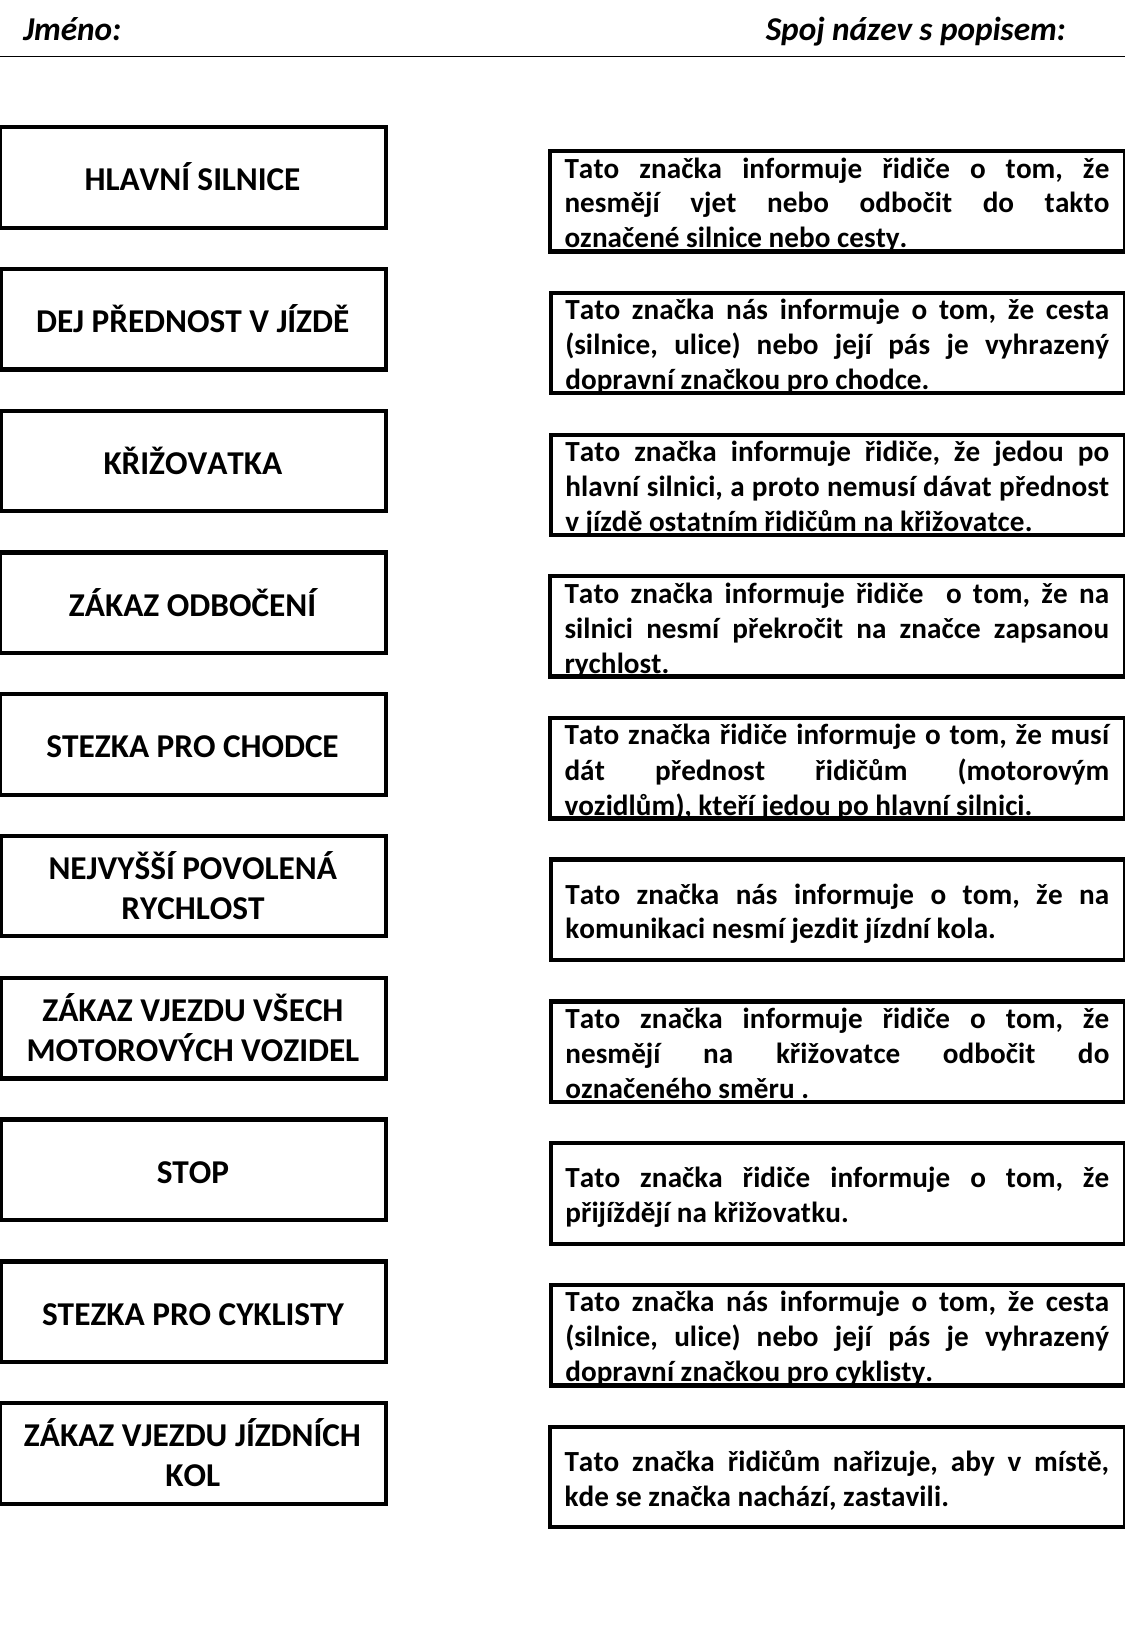

Jméno: Spoj název s popisem:
HLAVNÍ SILNICE
Tato značka informuje řidiče o tom, že nesmějí vjet nebo odbočit do takto označené silnice nebo cesty.
DEJ PŘEDNOST V JÍZDĚ
Tato značka nás informuje o tom, že cesta (silnice, ulice) nebo její pás je vyhrazený dopravní značkou pro chodce.
KŘIŽOVATKA
Tato značka informuje řidiče, že jedou po hlavní silnici, a proto nemusí dávat přednost v jízdě ostatním řidičům na křižovatce.
ZÁKAZ ODBOČENÍ
Tato značka informuje řidiče o tom, že na silnici nesmí překročit na značce zapsanou rychlost.
STEZKA PRO CHODCE
Tato značka řidiče informuje o tom, že musí dát přednost řidičům (motorovým vozidlům), kteří jedou po hlavní silnici.
NEJVYŠŠÍ POVOLENÁ RYCHLOST
Tato značka nás informuje o tom, že na komunikaci nesmí jezdit jízdní kola.
ZÁKAZ VJEZDU VŠECH MOTOROVÝCH VOZIDEL
Tato značka informuje řidiče o tom, že nesmějí na křižovatce odbočit do označeného směru .
STOP
Tato značka řidiče informuje o tom, že přijíždějí na křižovatku.
STEZKA PRO CYKLISTY
Tato značka nás informuje o tom, že cesta (silnice, ulice) nebo její pás je vyhrazený dopravní značkou pro cyklisty.
ZÁKAZ VJEZDU JÍZDNÍCH KOL
Tato značka řidičům nařizuje, aby v místě, kde se značka nachází, zastavili.